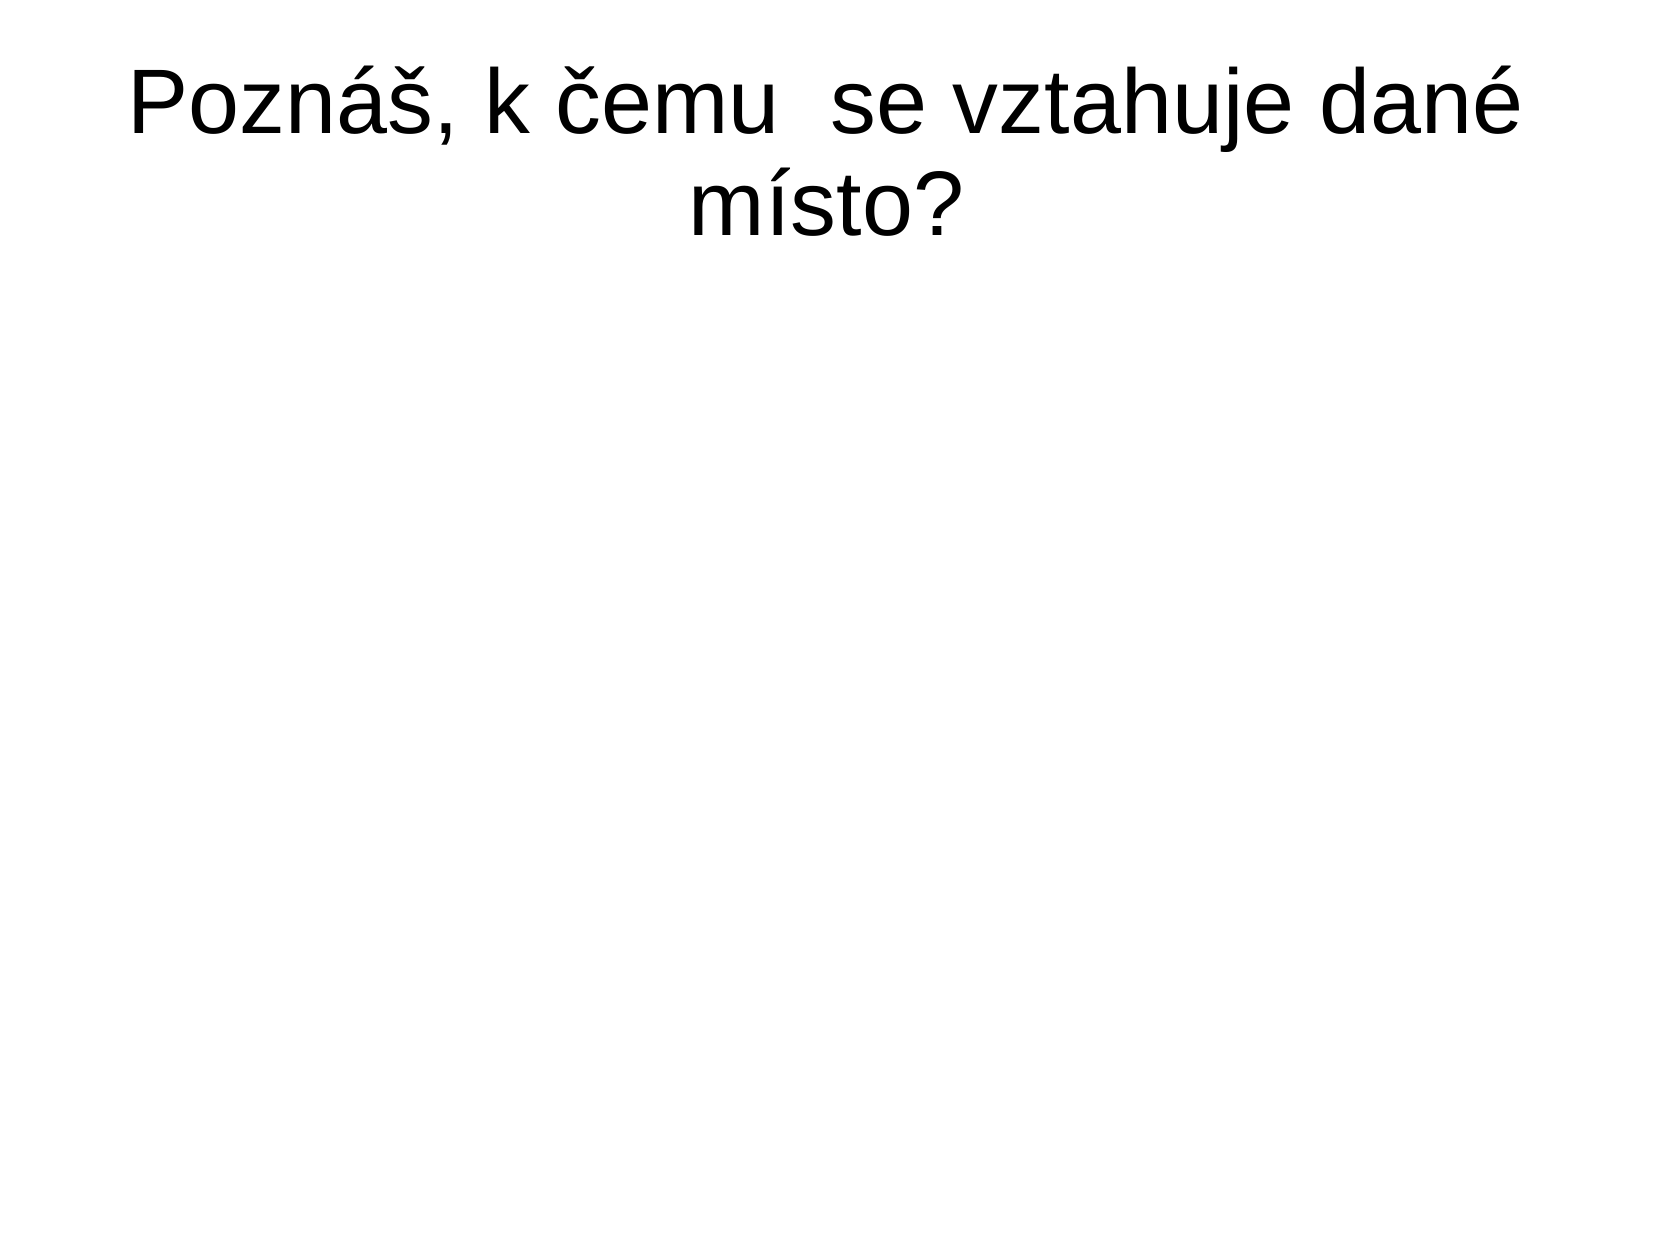

# Poznáš, k čemu se vztahuje dané místo?